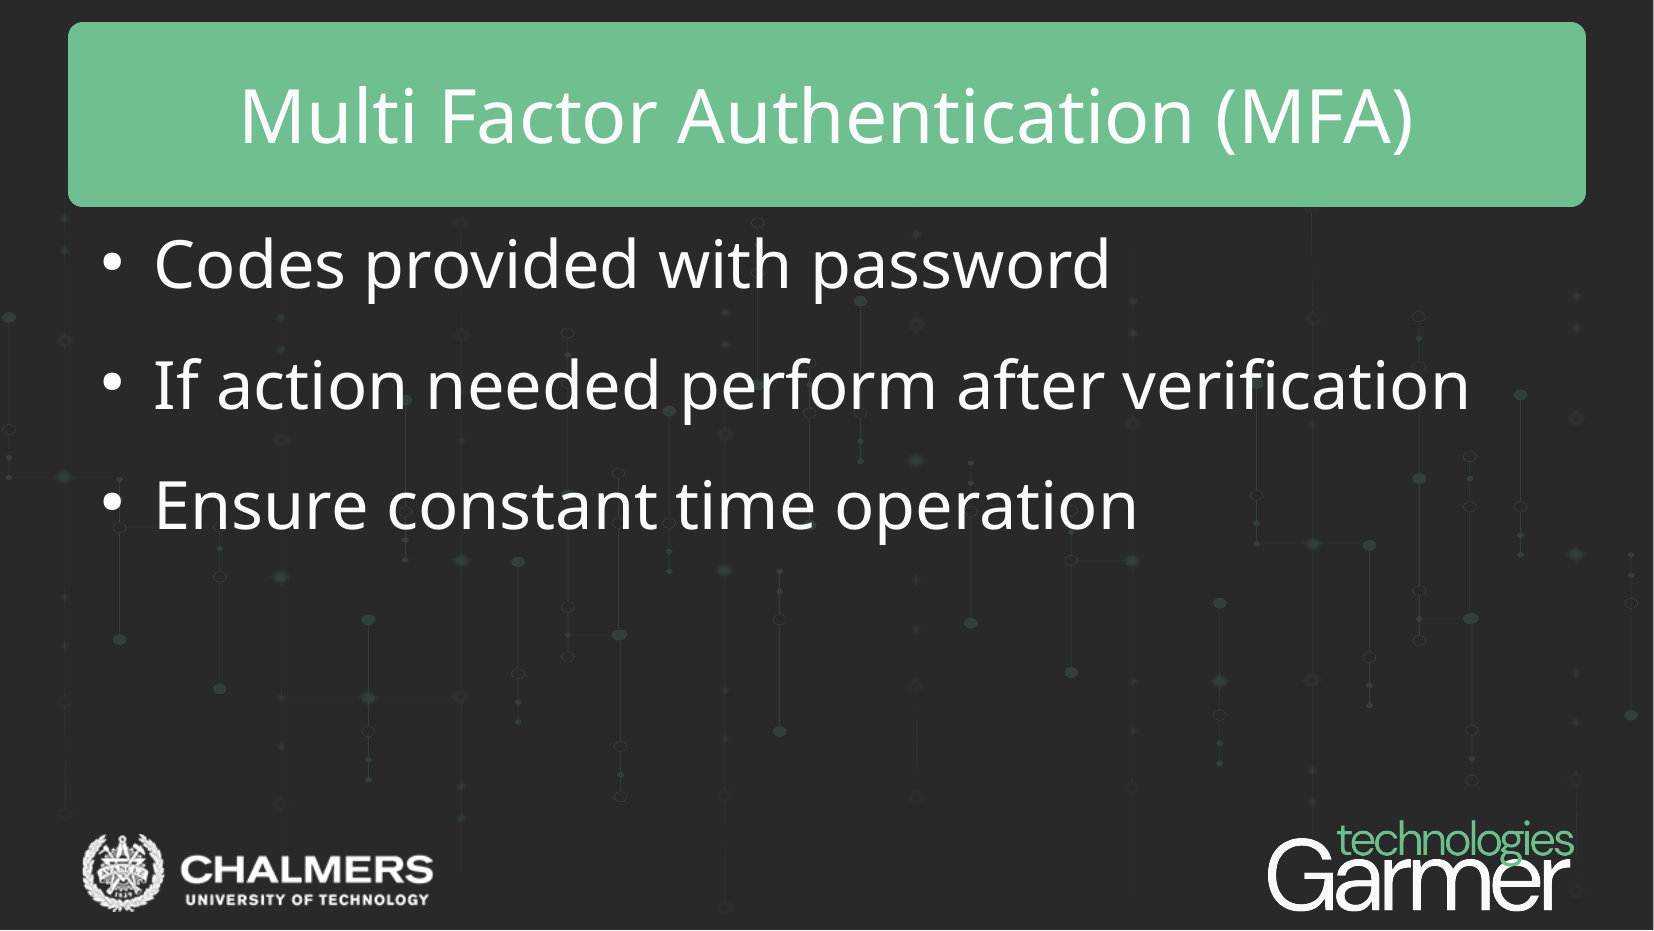

# Multi Factor Authentication (MFA)
Codes provided with password
If action needed perform after verification
Ensure constant time operation